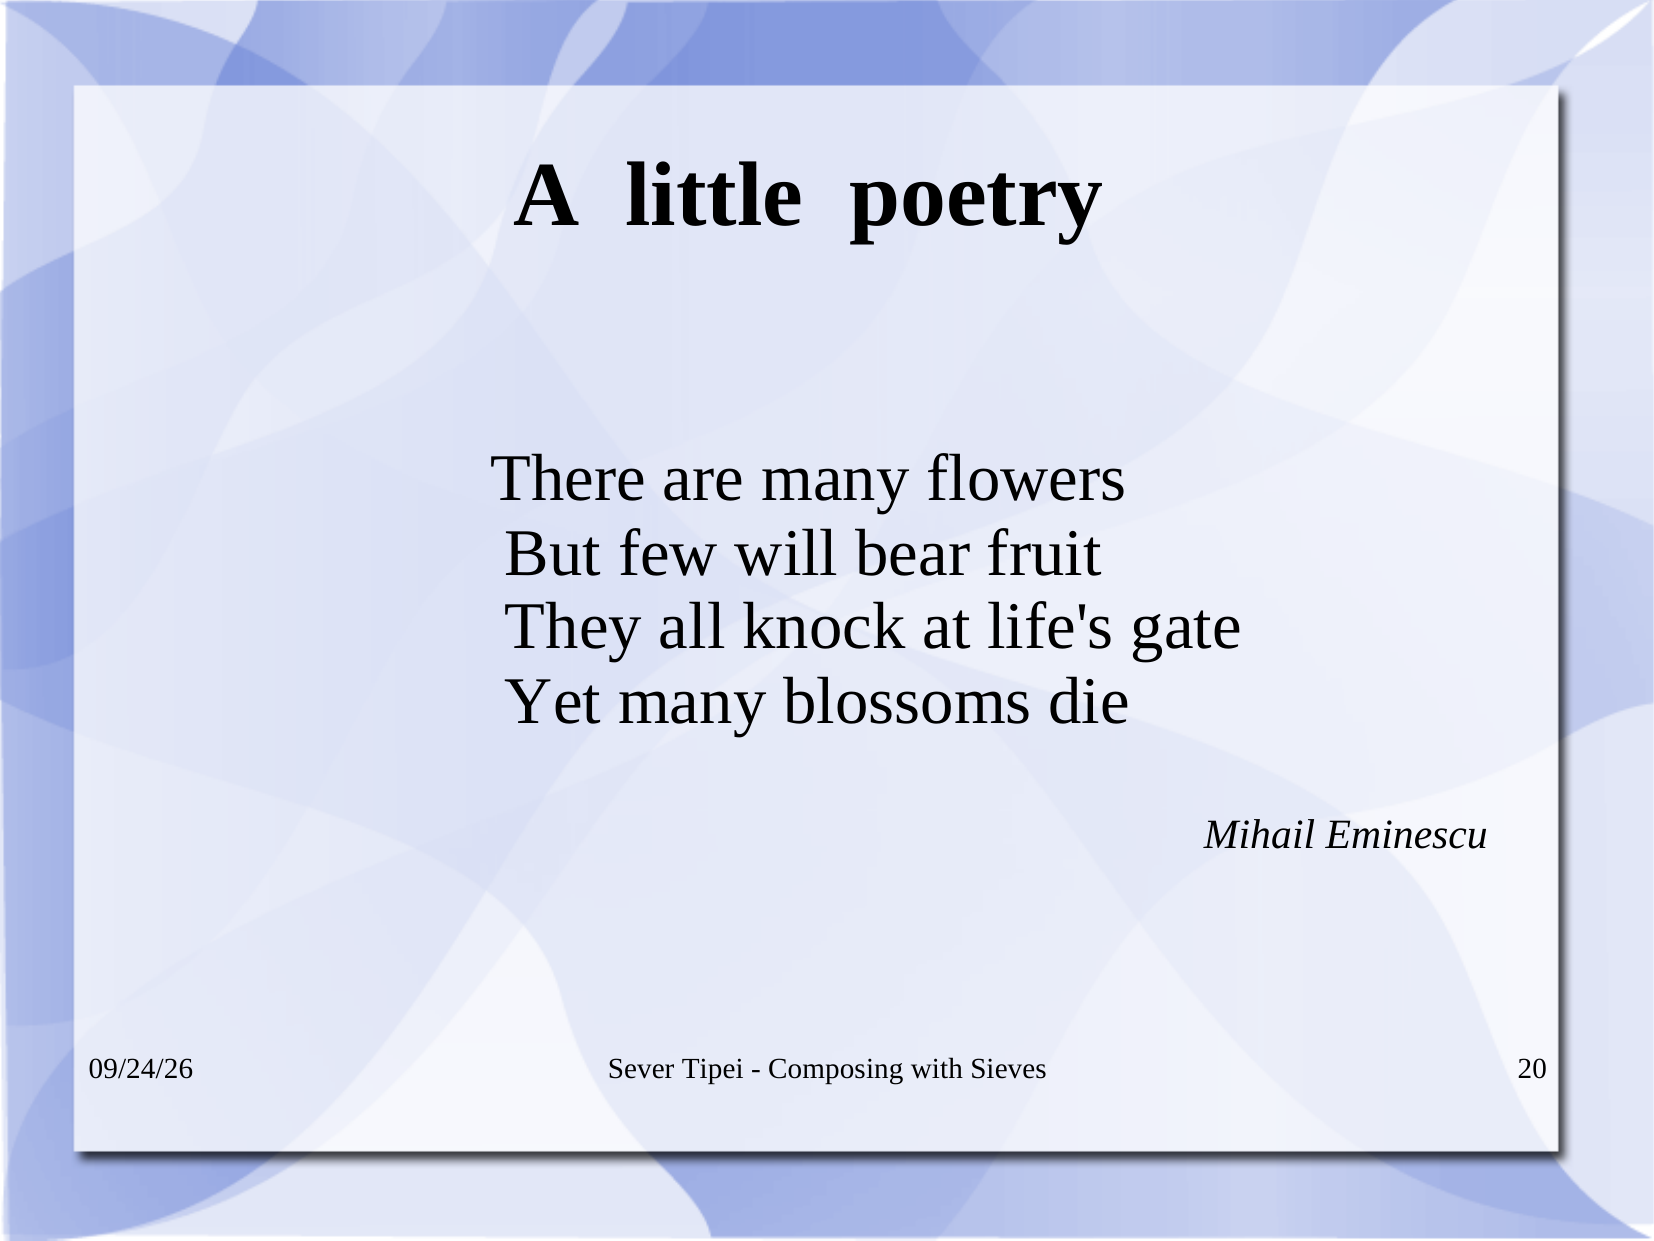

# A little poetry
There are many flowers
					But few will bear fruit
					They all knock at life's gate
					Yet many blossoms die
Mihail Eminescu
Sever Tipei - Composing with Sieves
20